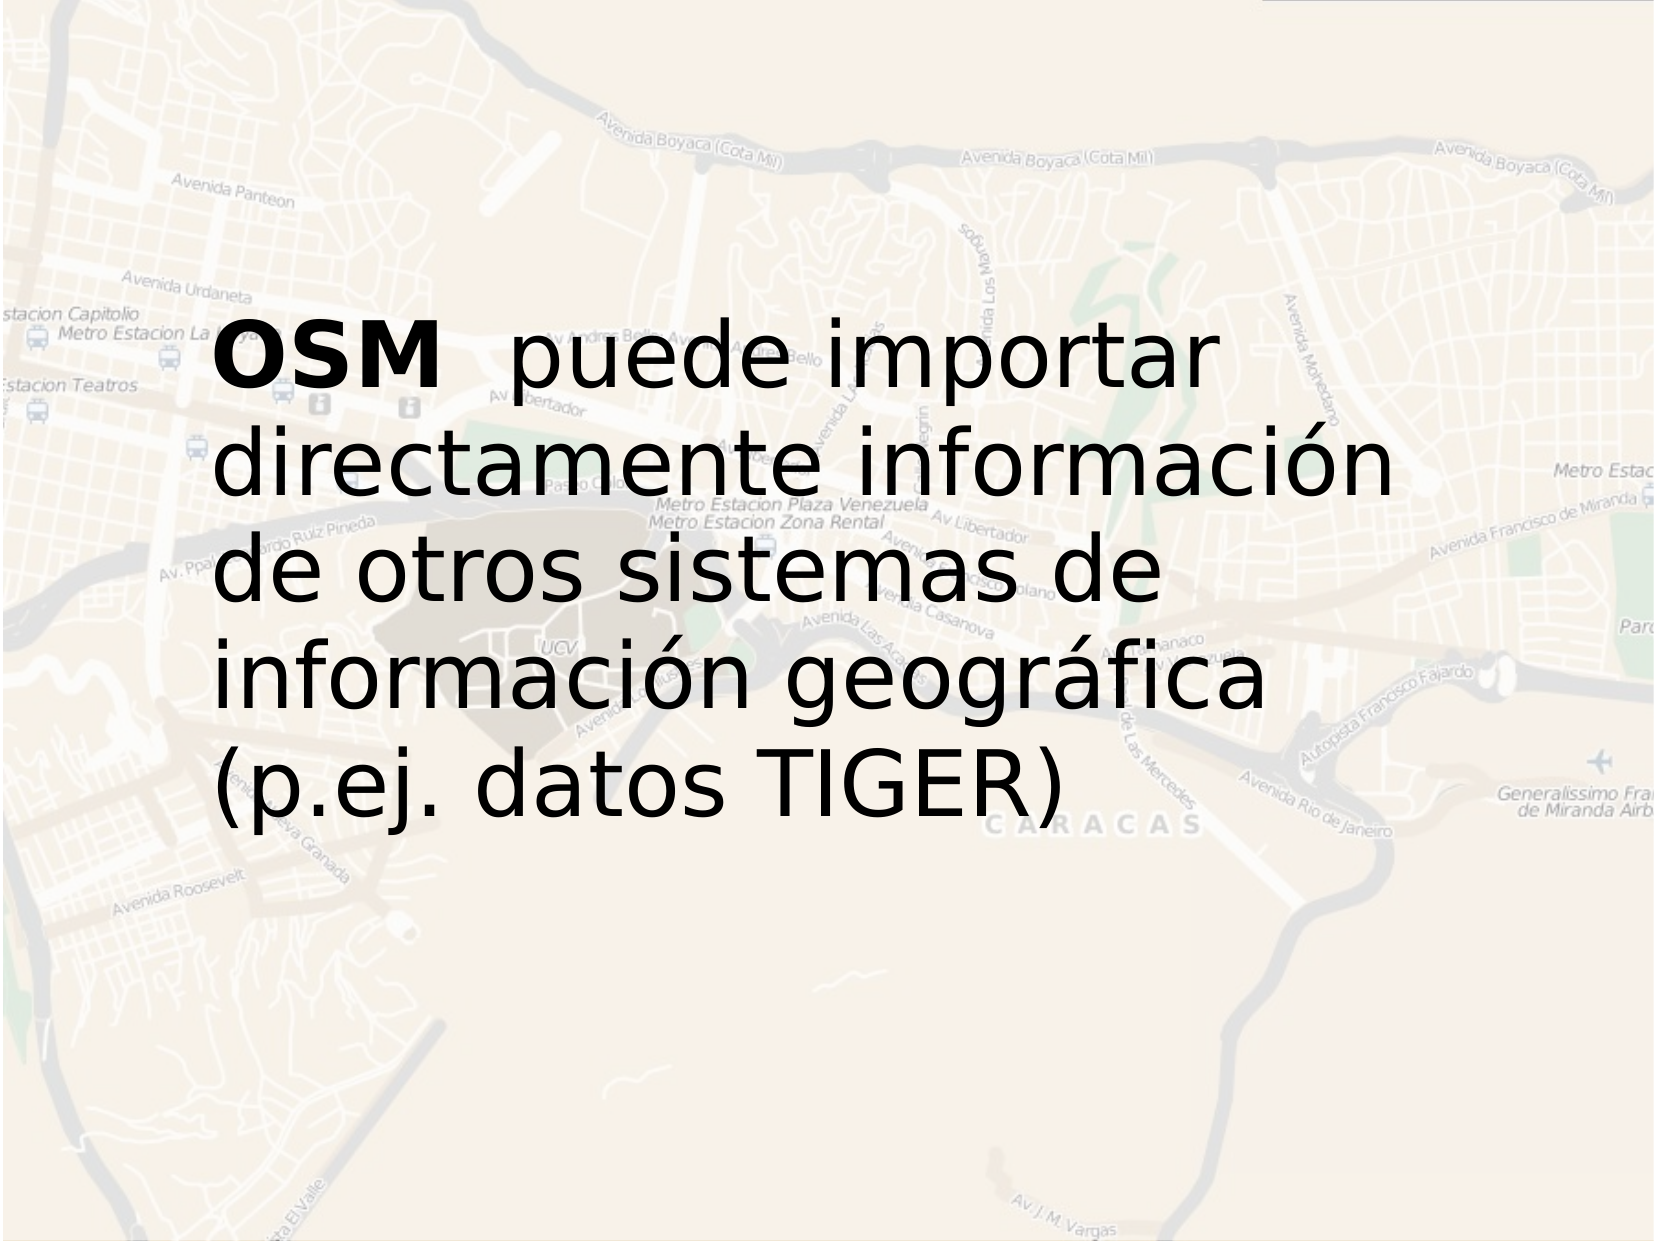

OSM puede importar directamente información de otros sistemas de información geográfica (p.ej. datos TIGER)